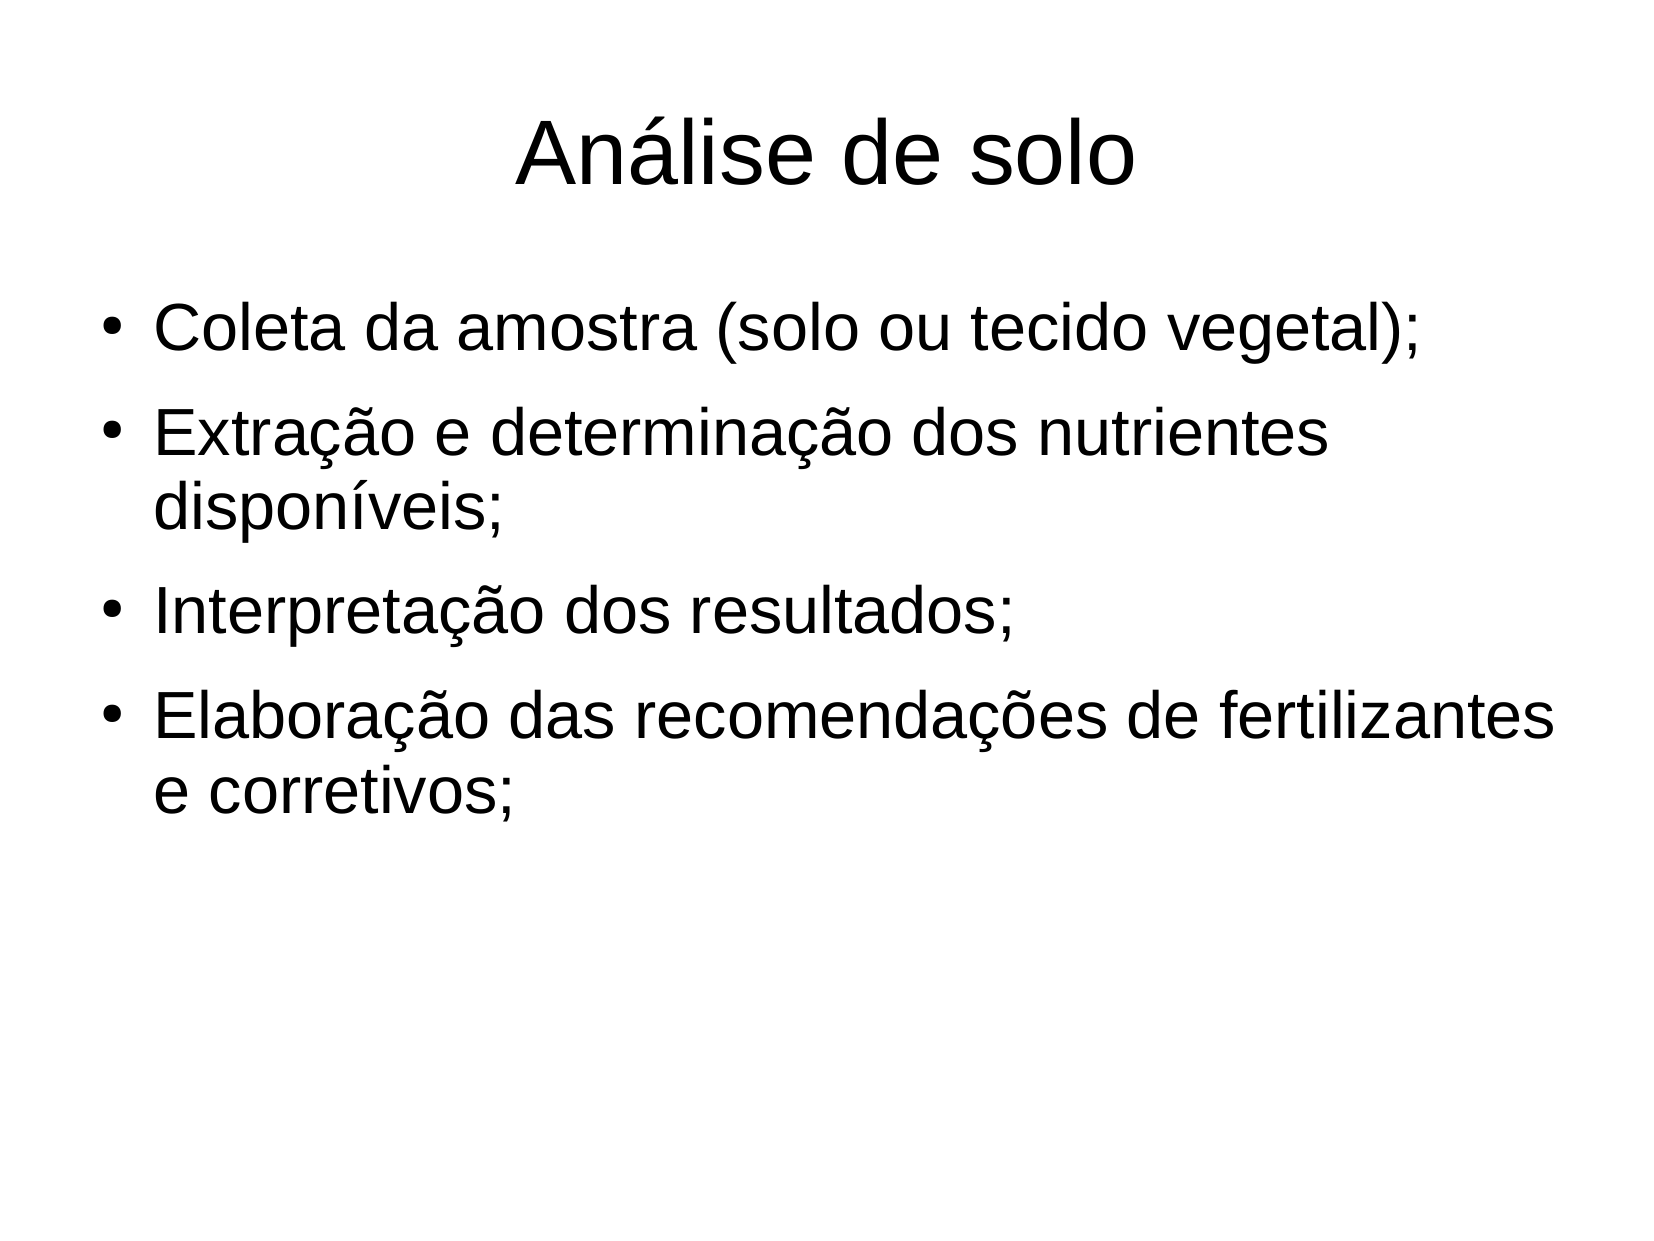

# Análise de solo
Coleta da amostra (solo ou tecido vegetal);
Extração e determinação dos nutrientes disponíveis;
Interpretação dos resultados;
Elaboração das recomendações de fertilizantes e corretivos;